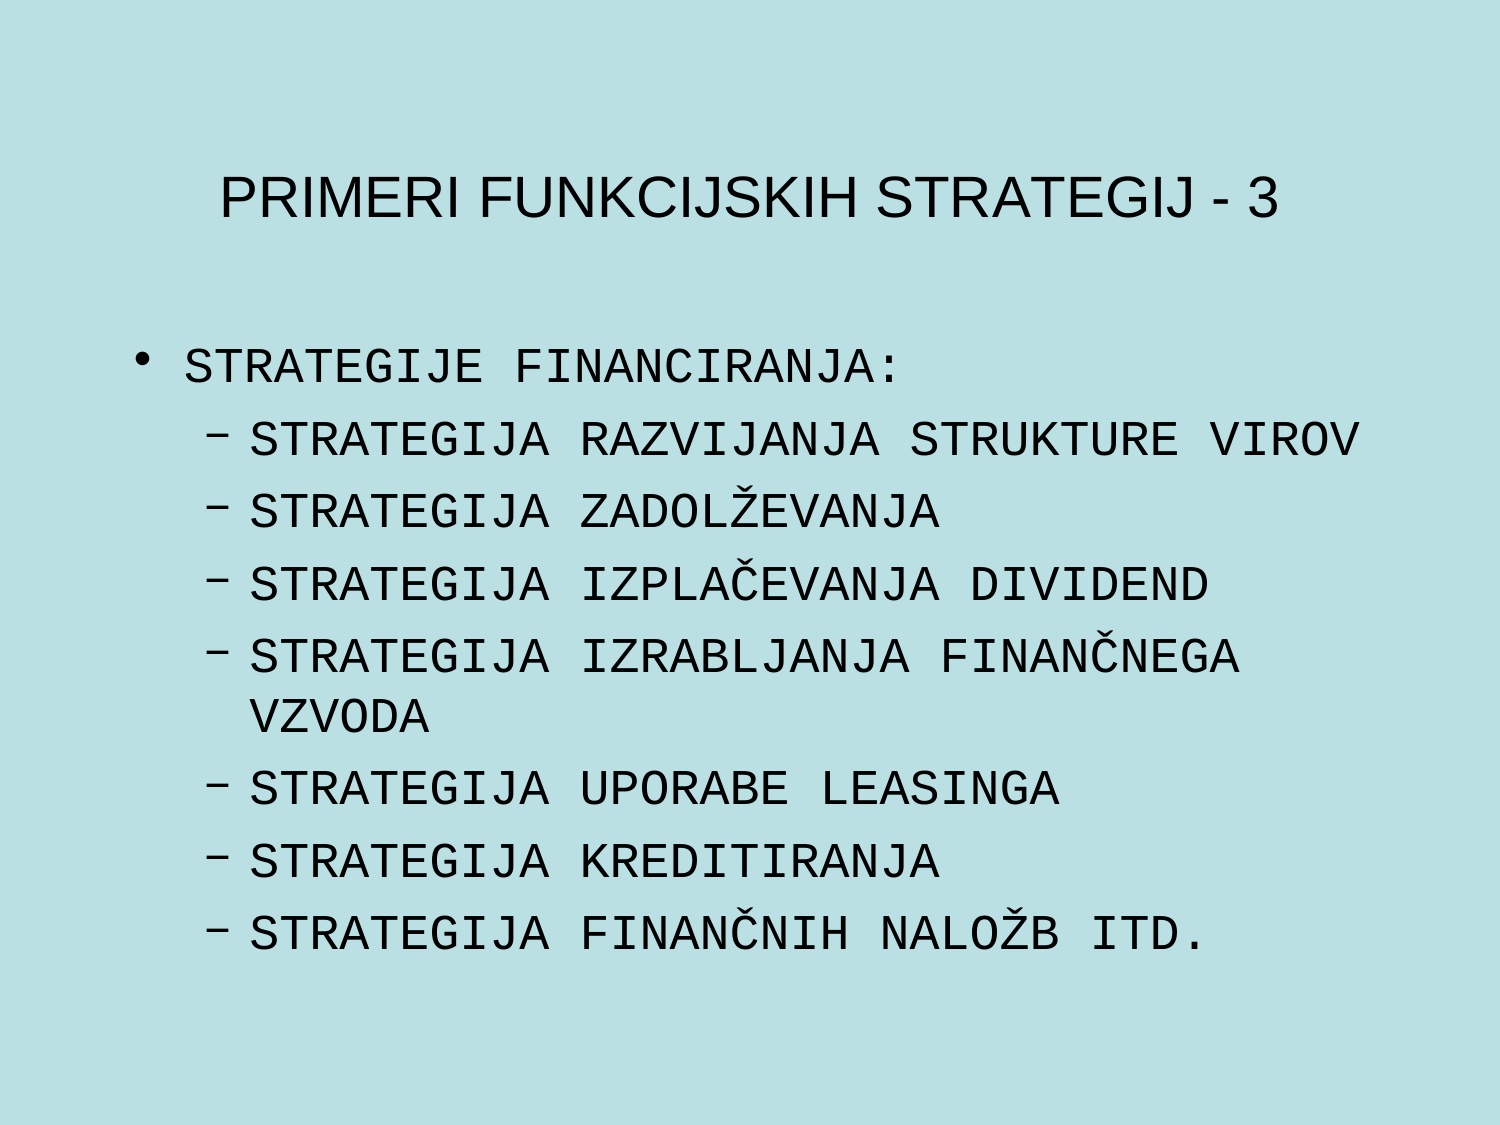

PRIMERI FUNKCIJSKIH STRATEGIJ - 3
STRATEGIJE FINANCIRANJA:
STRATEGIJA RAZVIJANJA STRUKTURE VIROV
STRATEGIJA ZADOLŽEVANJA
STRATEGIJA IZPLAČEVANJA DIVIDEND
STRATEGIJA IZRABLJANJA FINANČNEGA VZVODA
STRATEGIJA UPORABE LEASINGA
STRATEGIJA KREDITIRANJA
STRATEGIJA FINANČNIH NALOŽB ITD.